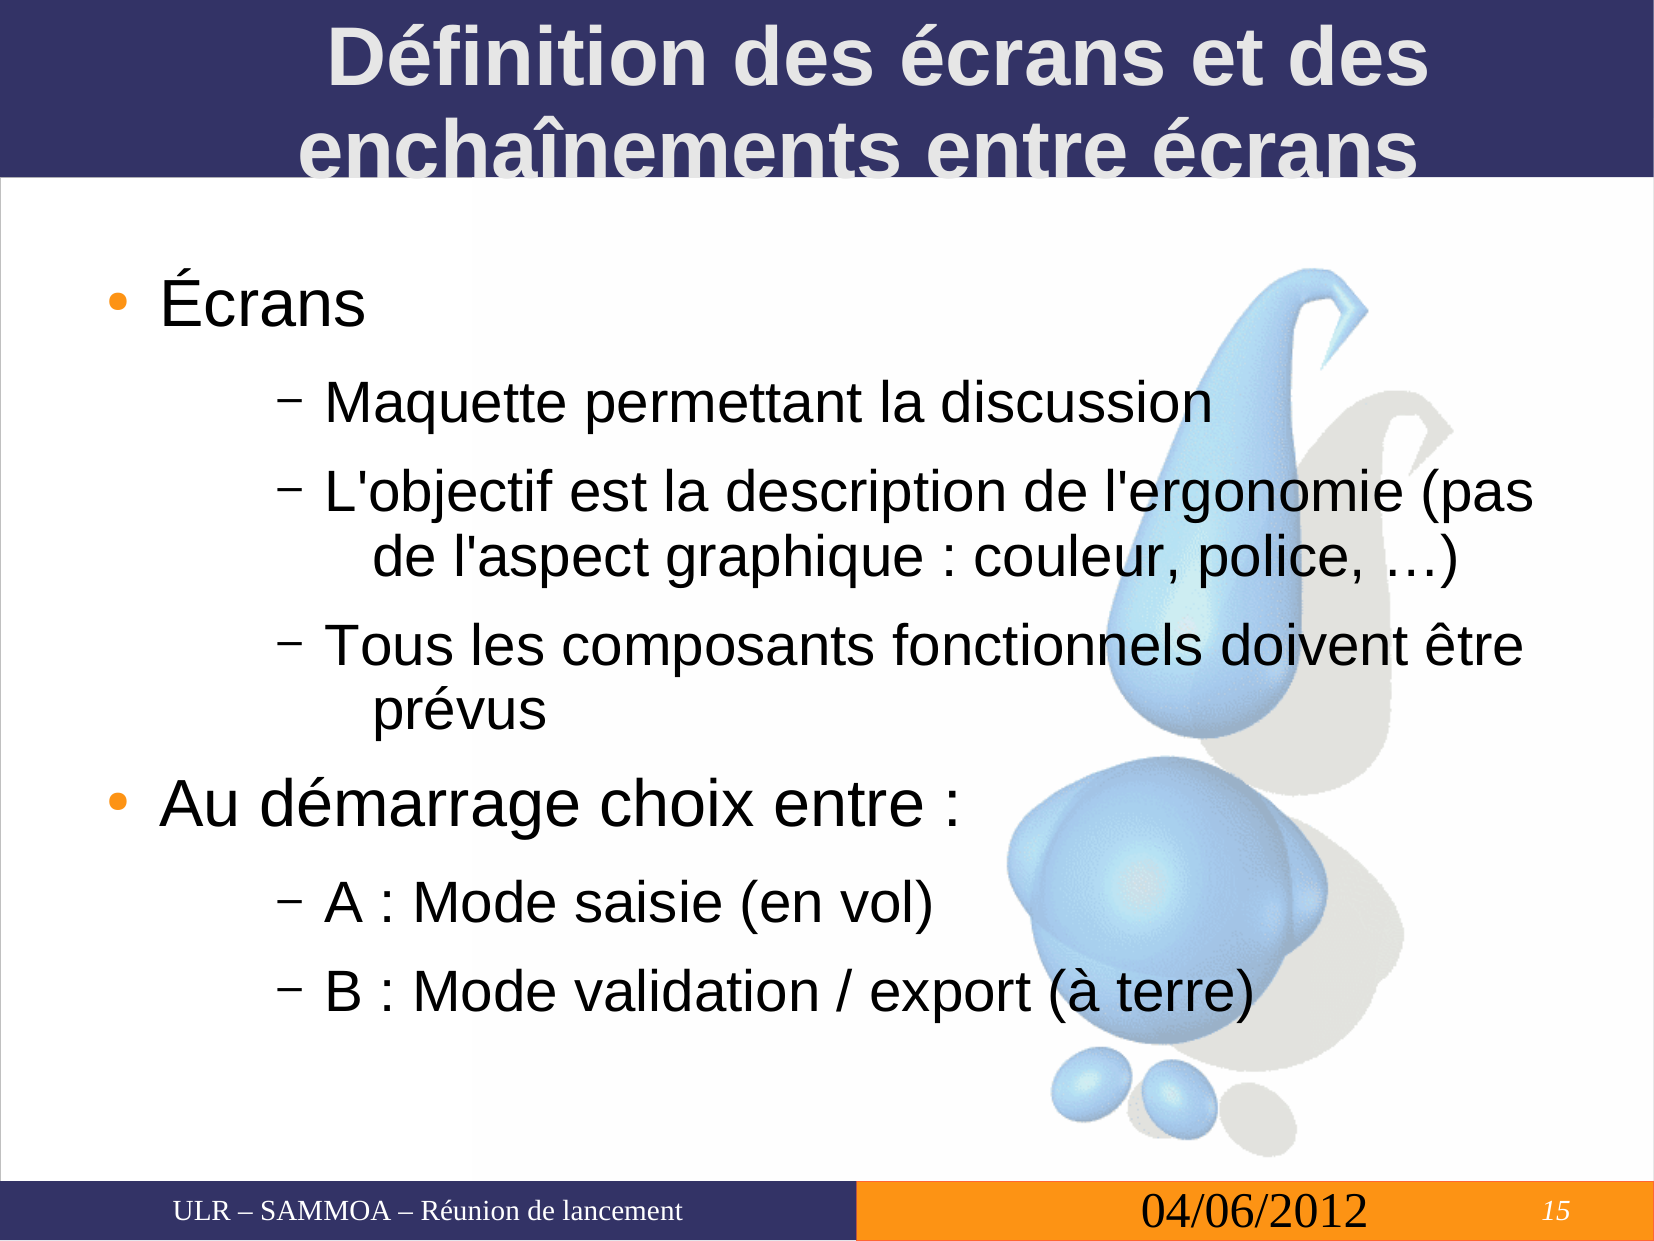

# Définition des écrans et des enchaînements entre écrans
Écrans
Maquette permettant la discussion
L'objectif est la description de l'ergonomie (pas de l'aspect graphique : couleur, police, …)
Tous les composants fonctionnels doivent être prévus
Au démarrage choix entre :
A : Mode saisie (en vol)
B : Mode validation / export (à terre)
15